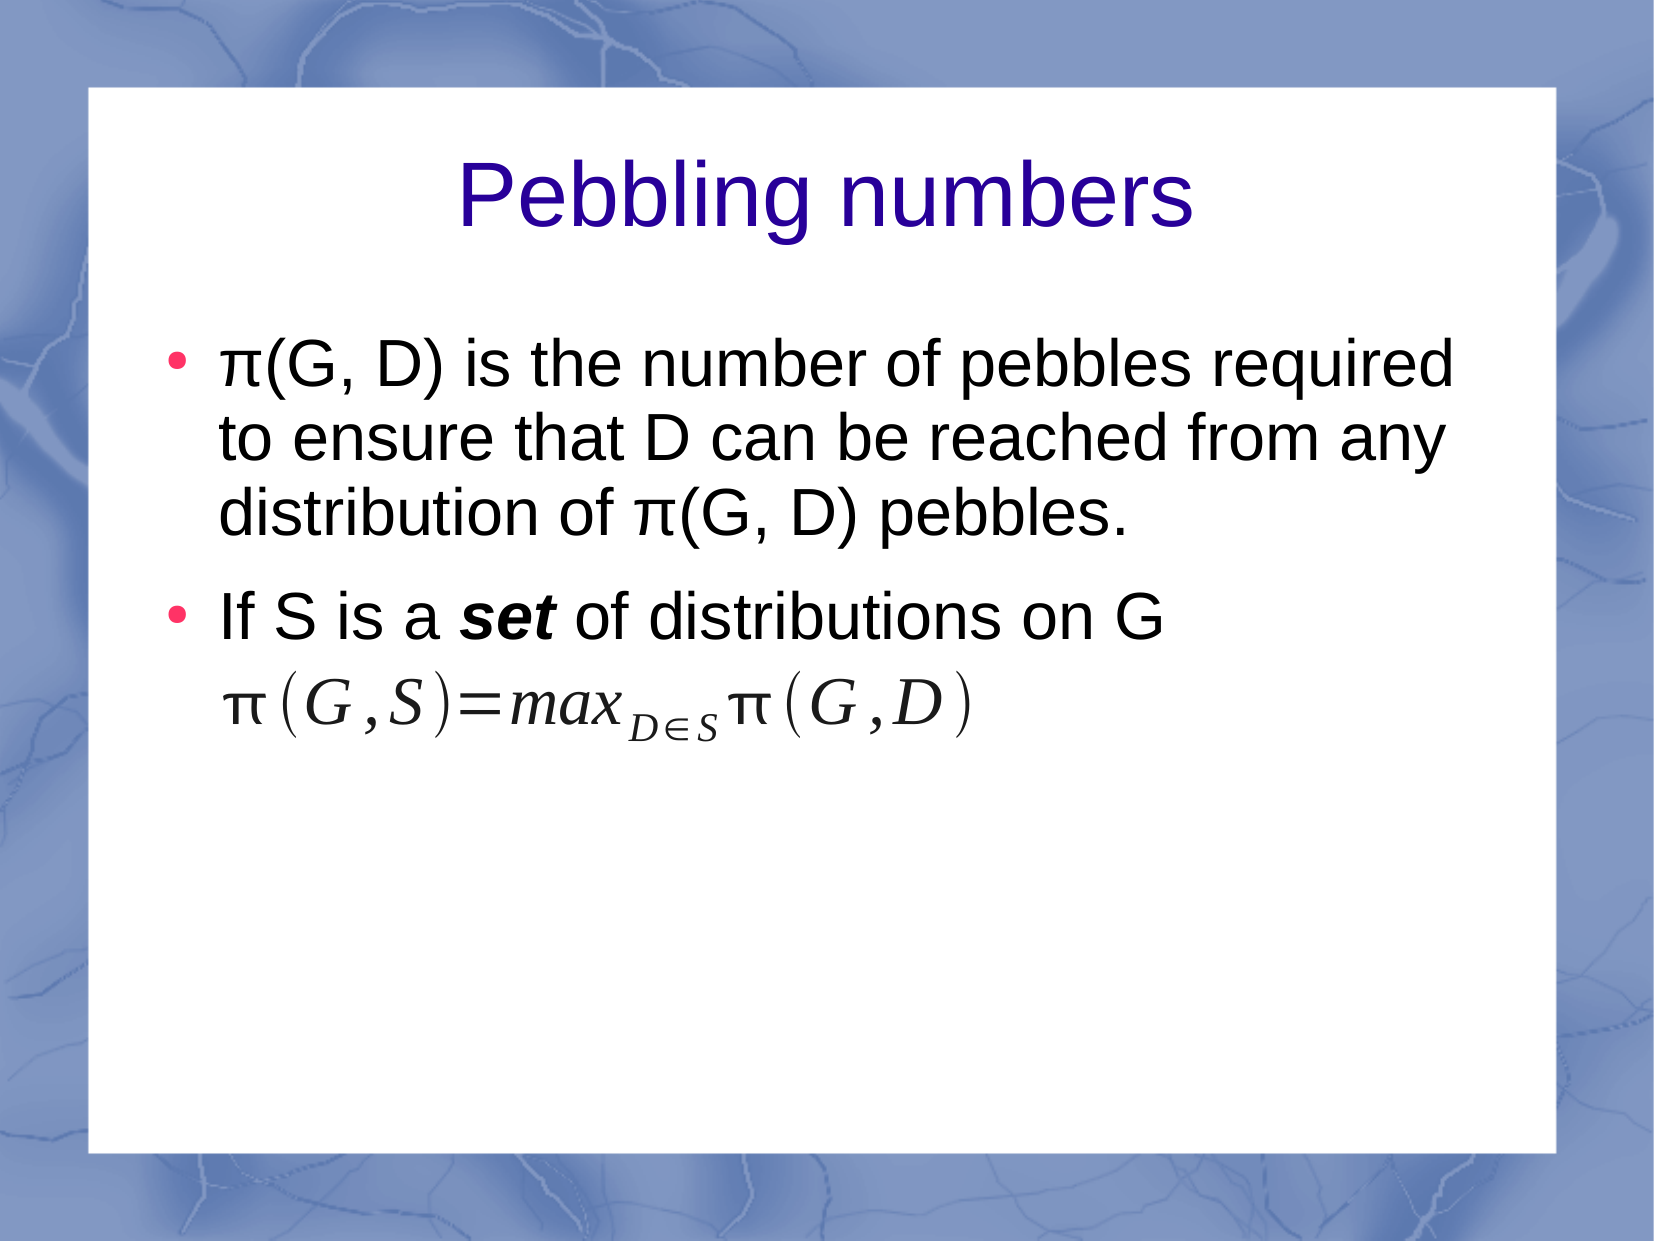

# Pebbling numbers
π(G, D) is the number of pebbles required to ensure that D can be reached from any distribution of π(G, D) pebbles.
If S is a set of distributions on G